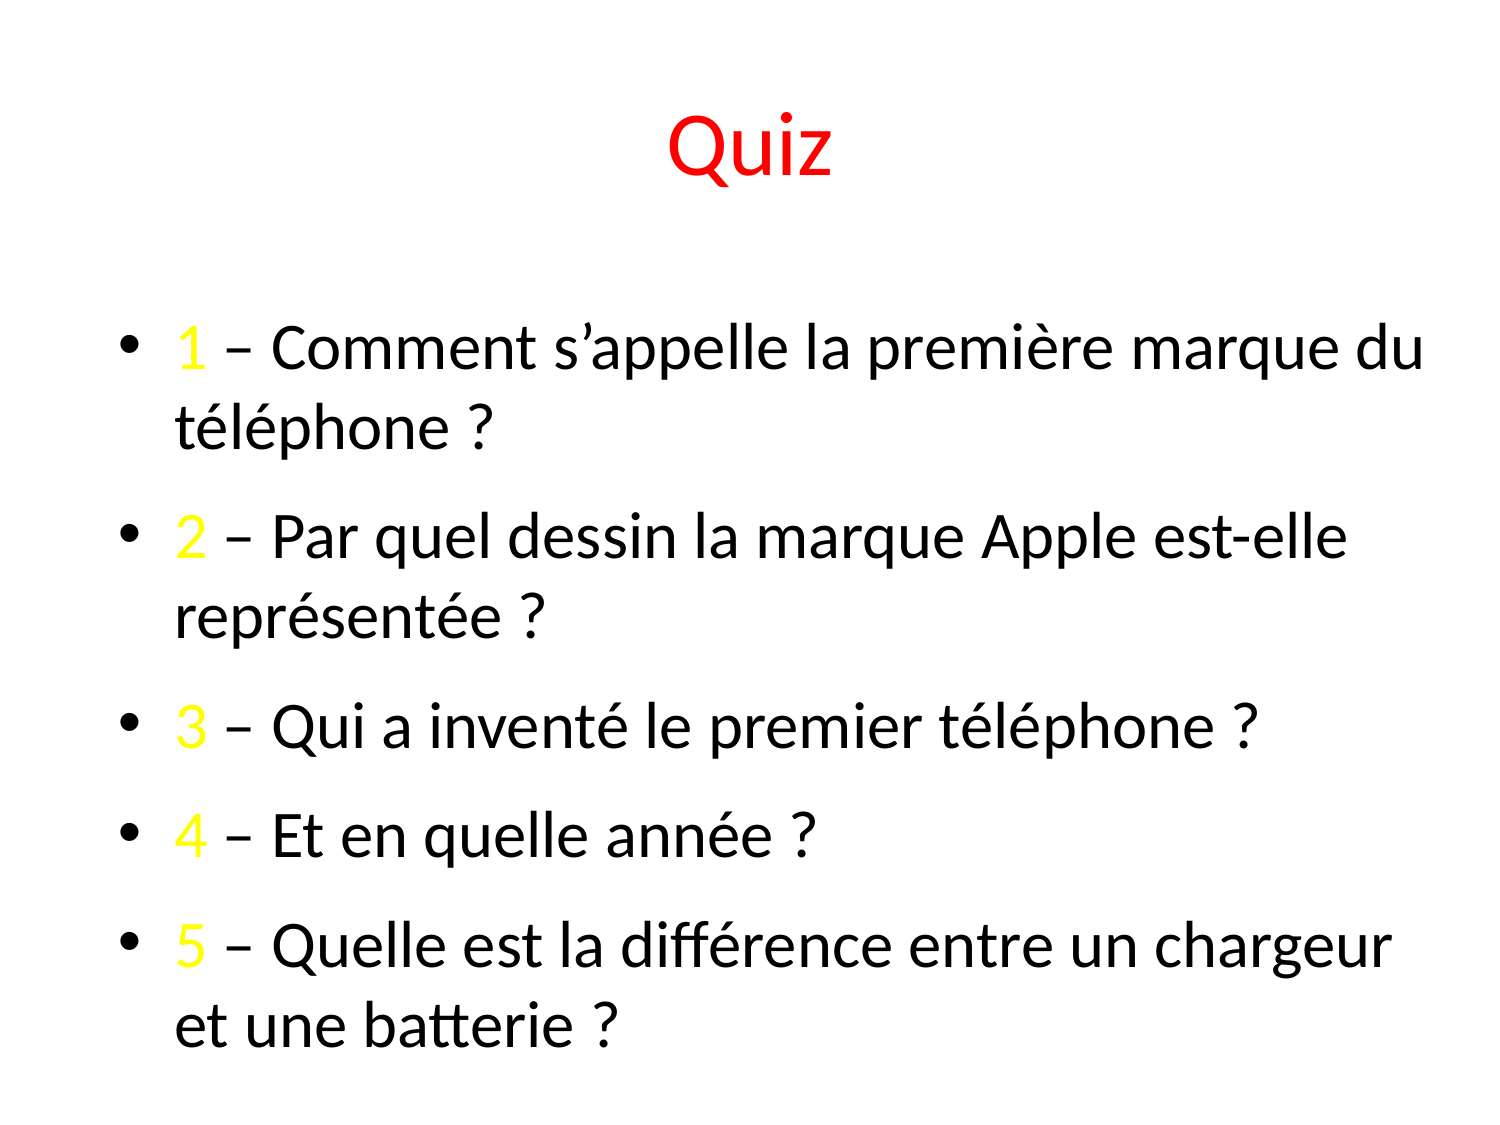

# Quiz
1 – Comment s’appelle la première marque du téléphone ?
2 – Par quel dessin la marque Apple est-elle représentée ?
3 – Qui a inventé le premier téléphone ?
4 – Et en quelle année ?
5 – Quelle est la différence entre un chargeur et une batterie ?